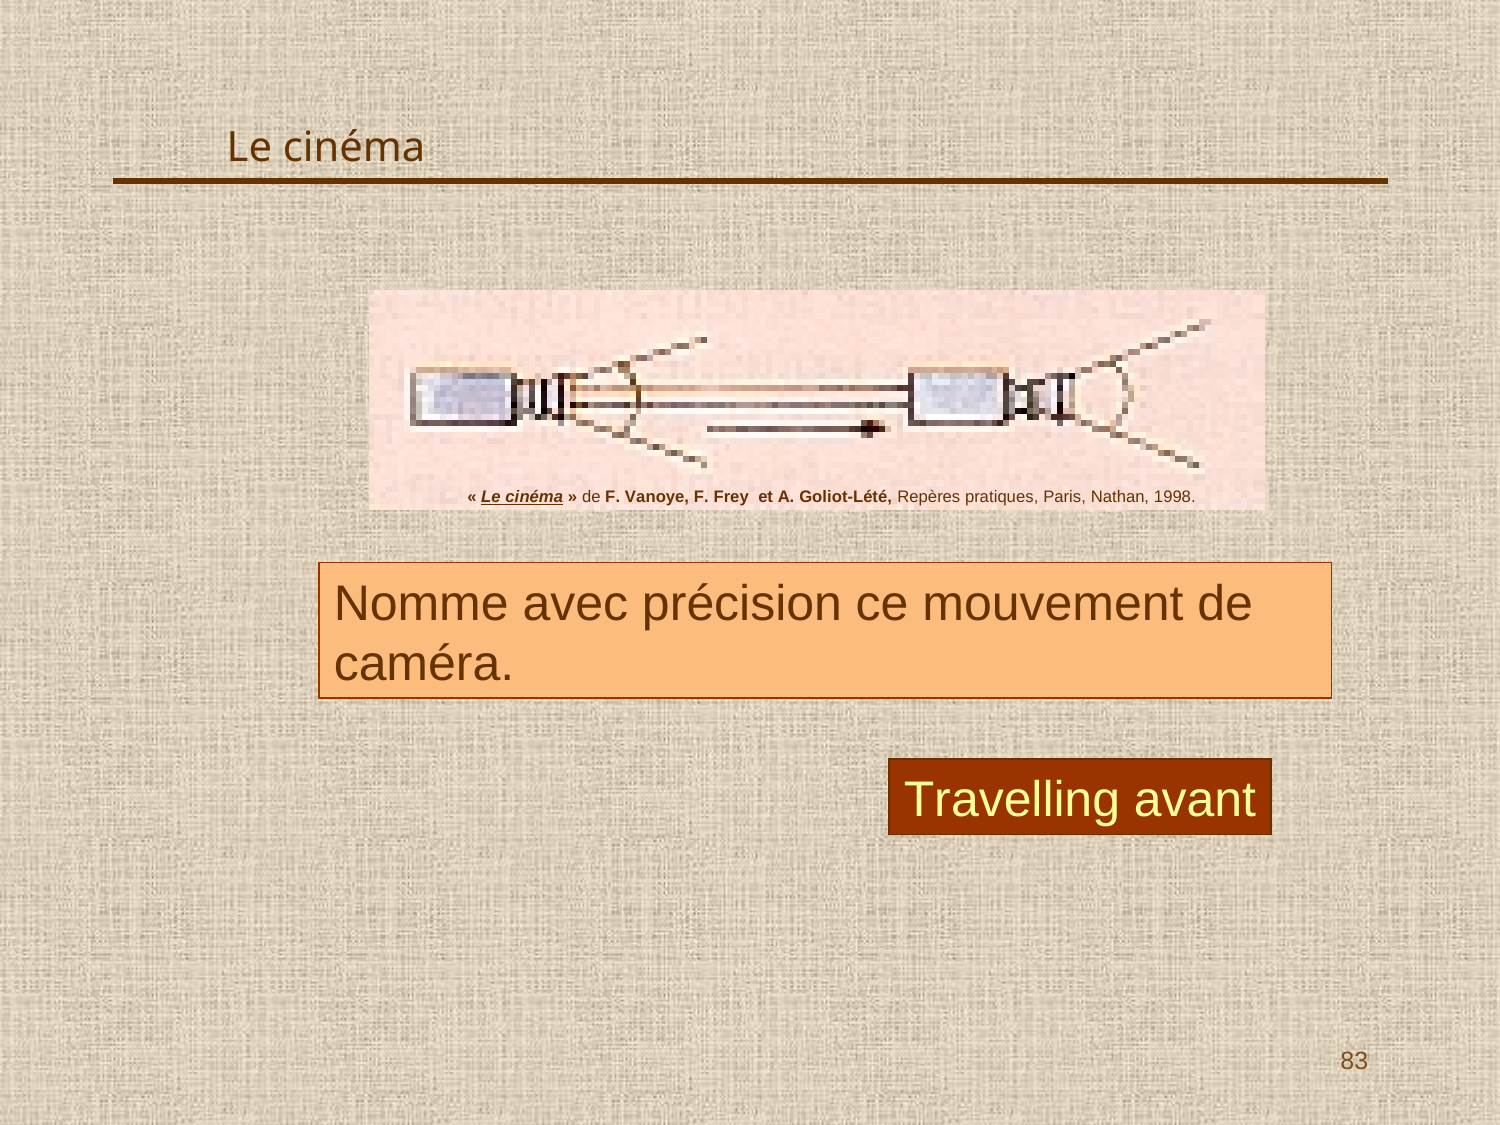

Le cinéma
« Le cinéma » de F. Vanoye, F. Frey et A. Goliot-Lété, Repères pratiques, Paris, Nathan, 1998.
Nomme avec précision ce mouvement de caméra.
Travelling avant
83